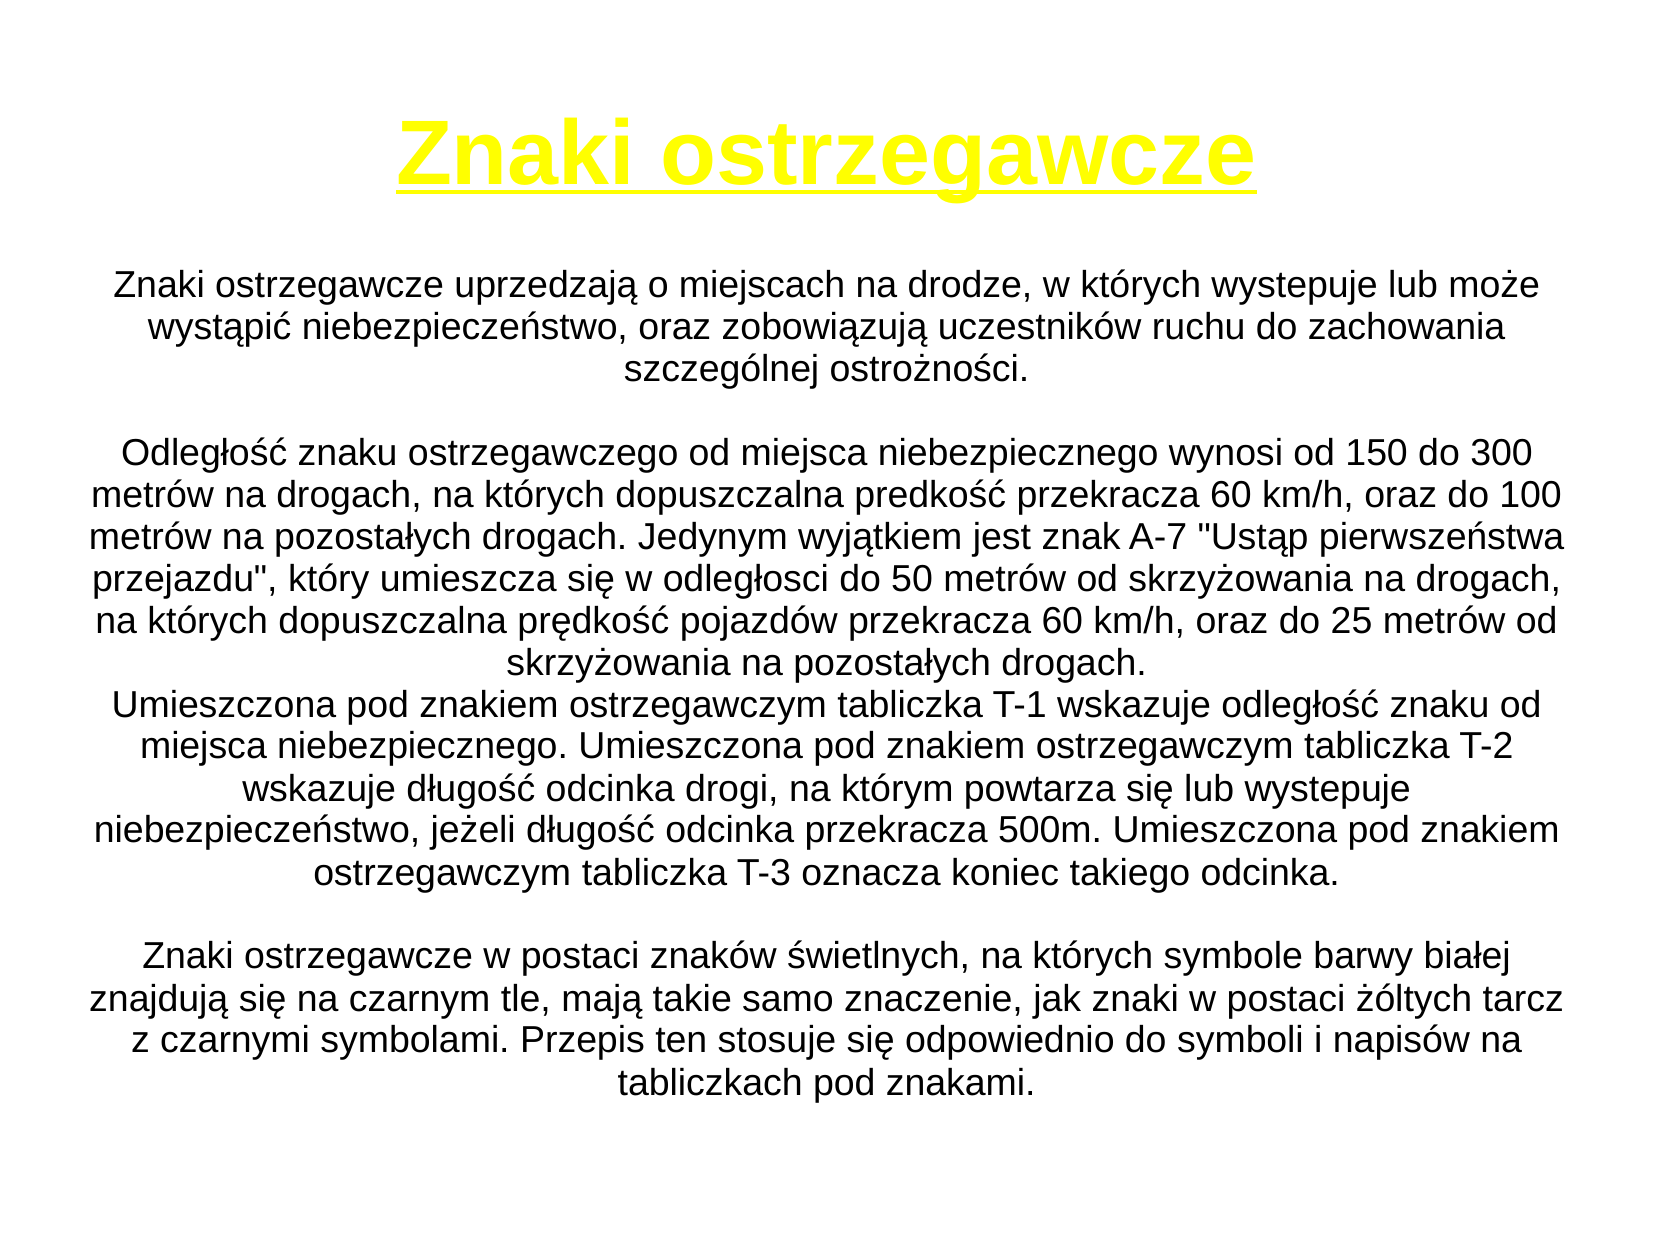

# Znaki ostrzegawcze
Znaki ostrzegawcze uprzedzają o miejscach na drodze, w których wystepuje lub może wystąpić niebezpieczeństwo, oraz zobowiązują uczestników ruchu do zachowania szczególnej ostrożności.
Odległość znaku ostrzegawczego od miejsca niebezpiecznego wynosi od 150 do 300 metrów na drogach, na których dopuszczalna predkość przekracza 60 km/h, oraz do 100 metrów na pozostałych drogach. Jedynym wyjątkiem jest znak A-7 "Ustąp pierwszeństwa przejazdu", który umieszcza się w odległosci do 50 metrów od skrzyżowania na drogach, na których dopuszczalna prędkość pojazdów przekracza 60 km/h, oraz do 25 metrów od skrzyżowania na pozostałych drogach.
Umieszczona pod znakiem ostrzegawczym tabliczka T-1 wskazuje odległość znaku od miejsca niebezpiecznego. Umieszczona pod znakiem ostrzegawczym tabliczka T-2 wskazuje długość odcinka drogi, na którym powtarza się lub wystepuje niebezpieczeństwo, jeżeli długość odcinka przekracza 500m. Umieszczona pod znakiem ostrzegawczym tabliczka T-3 oznacza koniec takiego odcinka.
Znaki ostrzegawcze w postaci znaków świetlnych, na których symbole barwy białej znajdują się na czarnym tle, mają takie samo znaczenie, jak znaki w postaci żóltych tarcz z czarnymi symbolami. Przepis ten stosuje się odpowiednio do symboli i napisów na tabliczkach pod znakami.